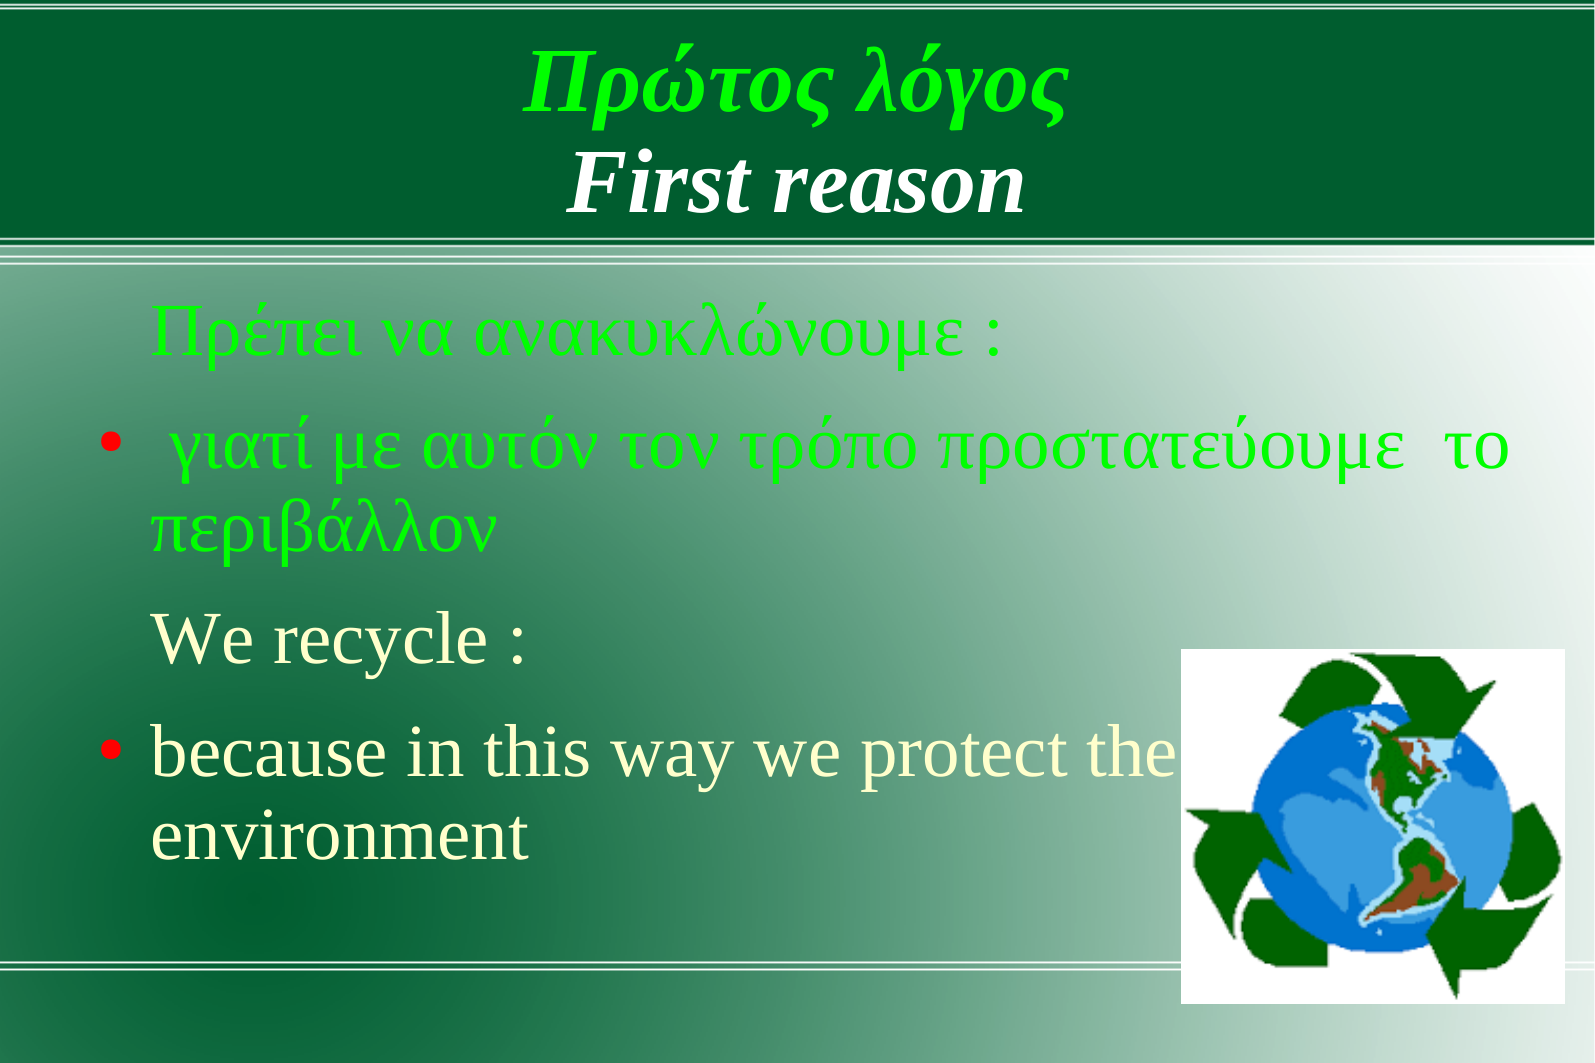

# Πρώτος λόγος First reason
Πρέπει να ανακυκλώνουμε :
 γιατί με αυτόν τον τρόπο προστατεύουμε το περιβάλλον
We recycle :
because in this way we protect the environment